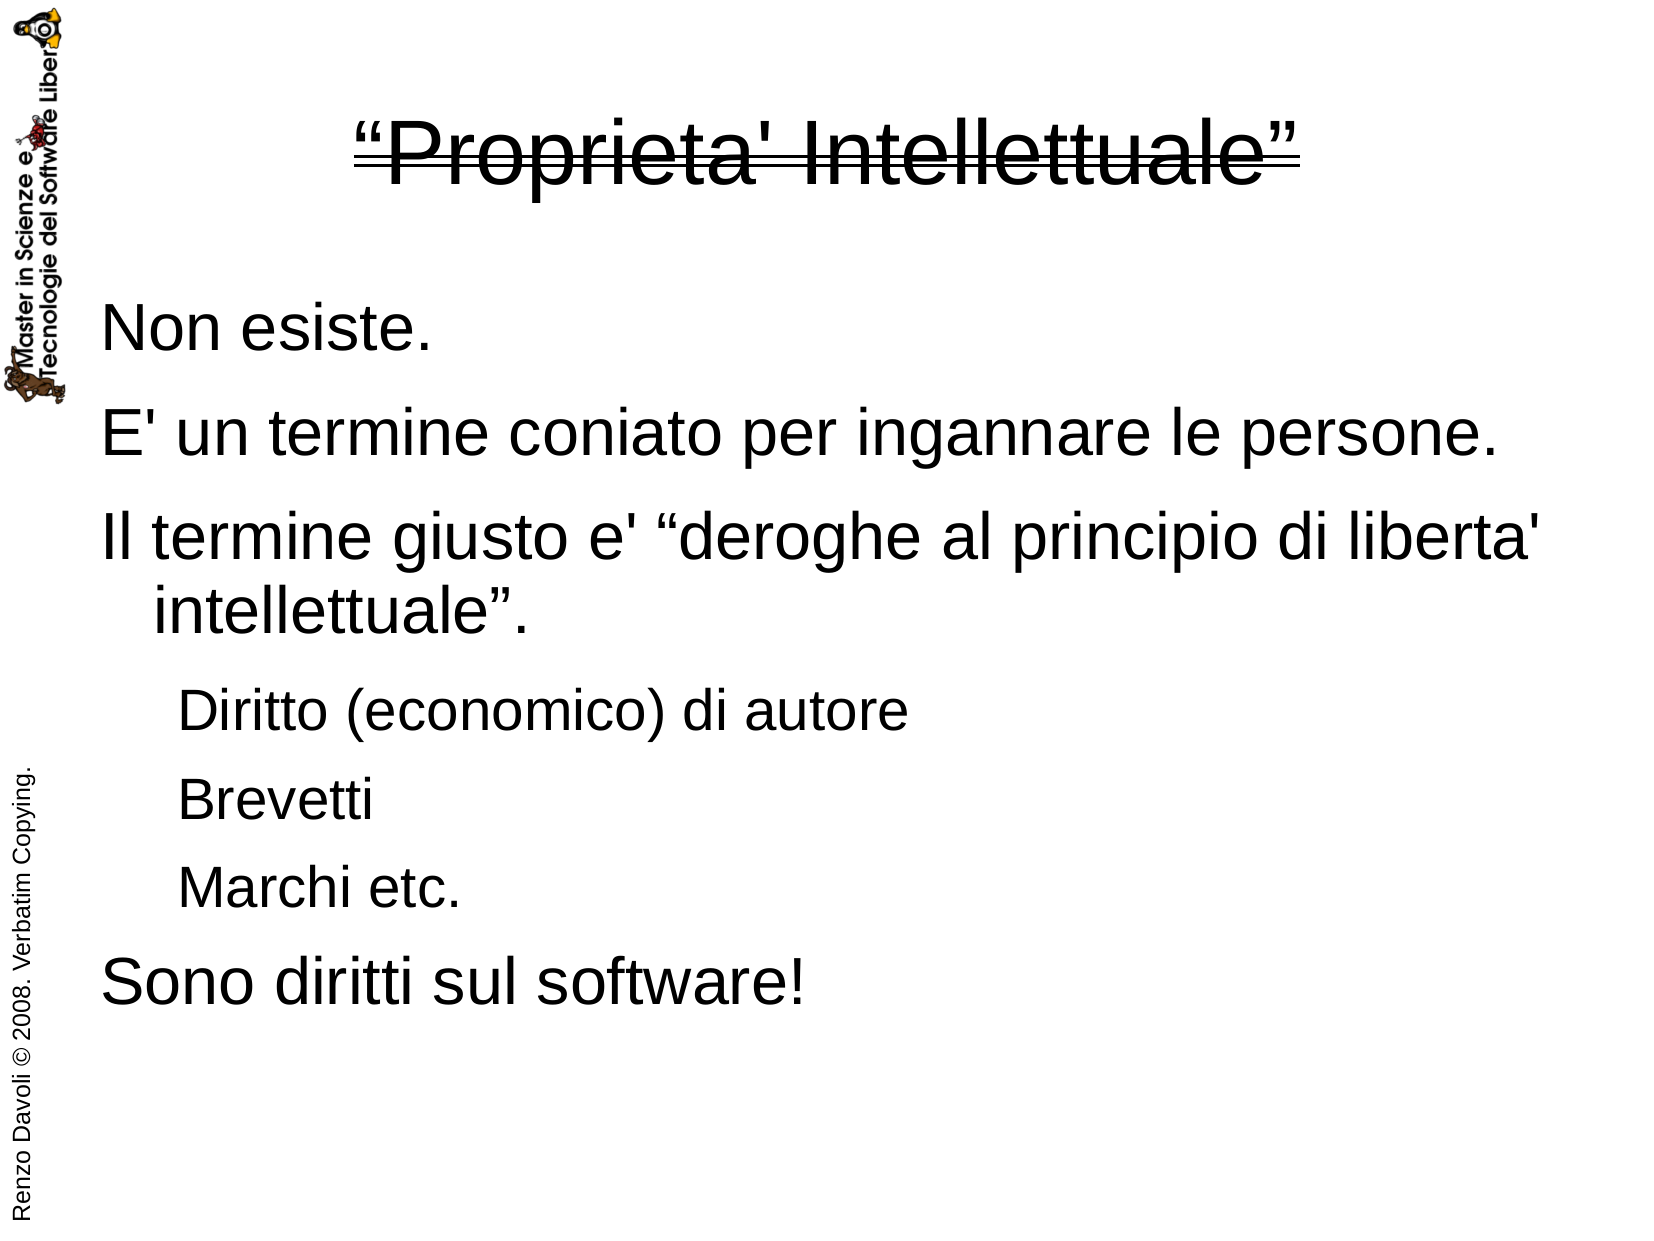

# “Proprieta' Intellettuale”
Non esiste.
E' un termine coniato per ingannare le persone.
Il termine giusto e' “deroghe al principio di liberta' intellettuale”.
Diritto (economico) di autore
Brevetti
Marchi etc.
Sono diritti sul software!